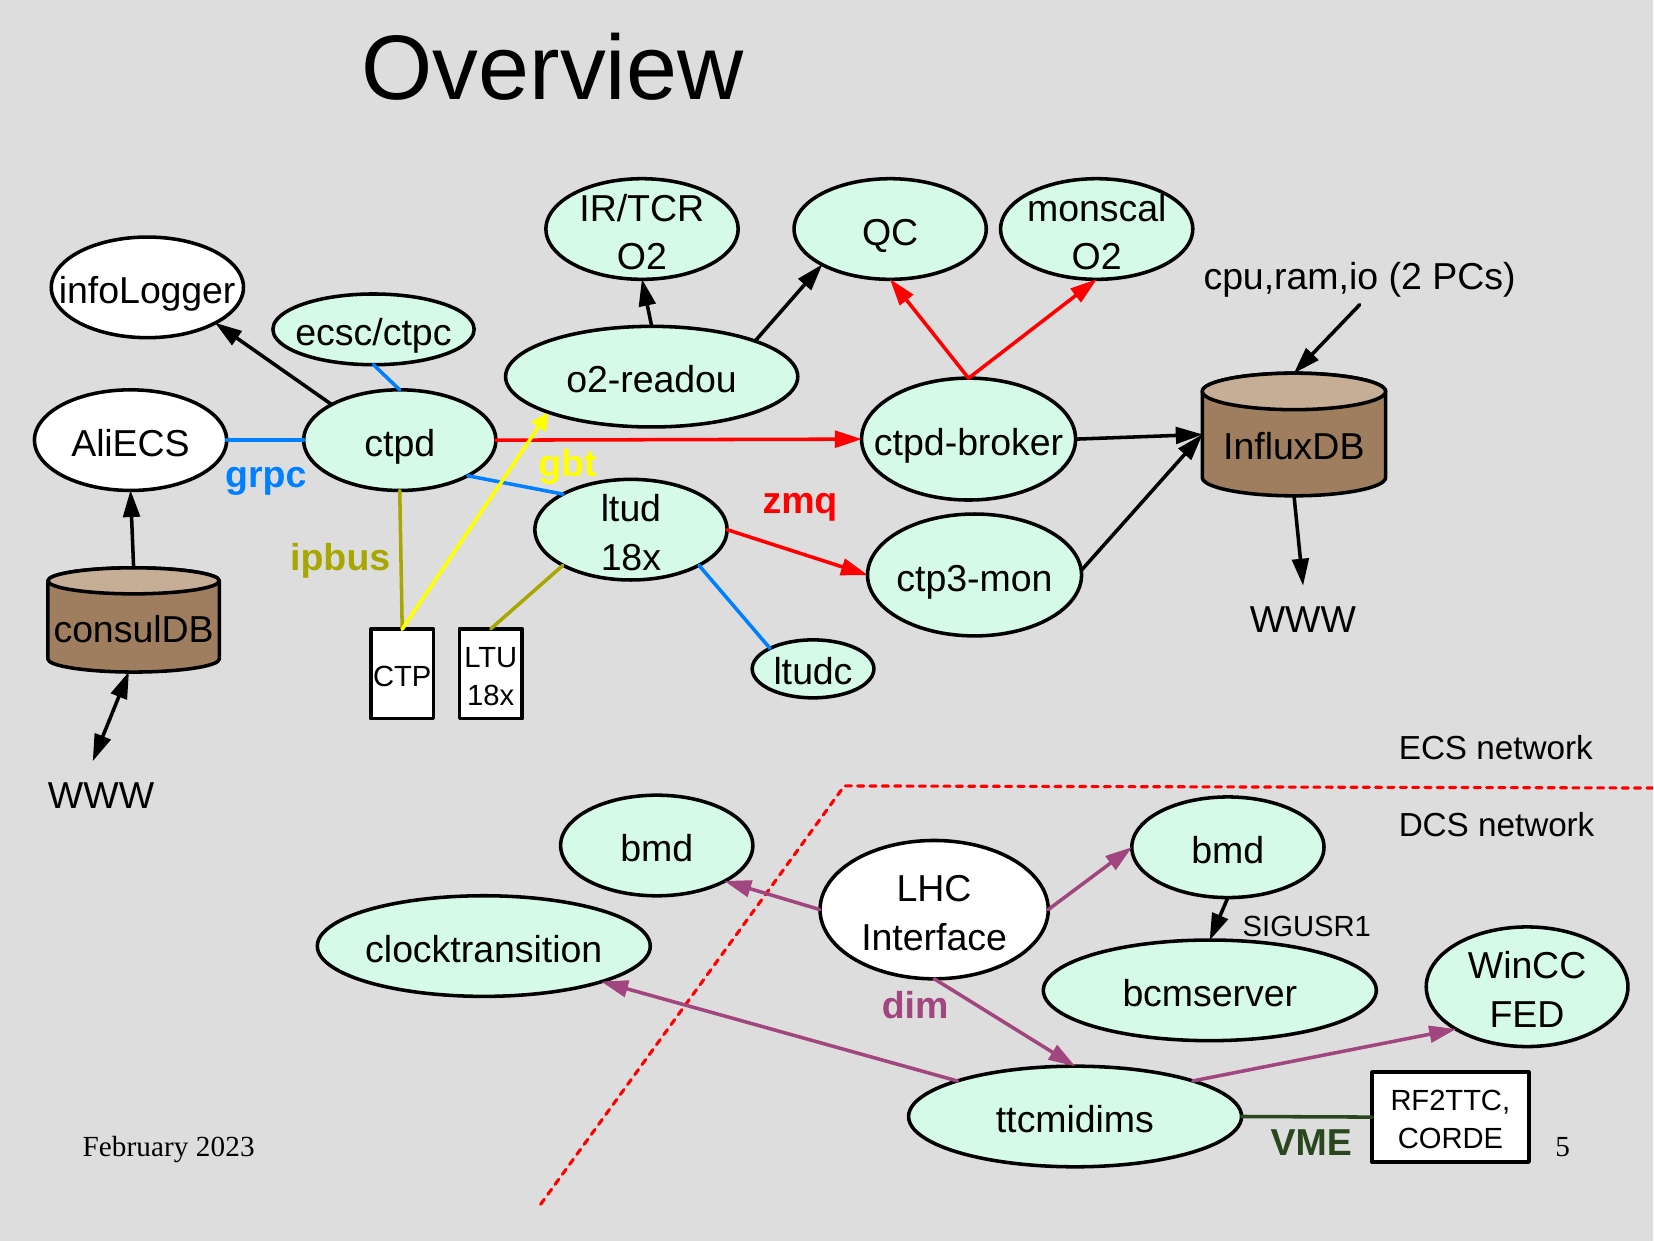

# Overview
IR/TCR
O2
QC
monscal
O2
infoLogger
cpu,ram,io (2 PCs)
ecsc/ctpc
o2-readou
InfluxDB
ctpd-broker
AliECS
ctpd
gbt
grpc
zmq
ltud
18x
ctp3-mon
ipbus
consulDB
WWW
LTU
18x
CTP
ltudc
ECS network
WWW
DCS network
bmd
bmd
LHC
Interface
clocktransition
SIGUSR1
WinCC
FED
bcmserver
dim
ttcmidims
RF2TTC,
CORDE
VME
29.5.2019
5